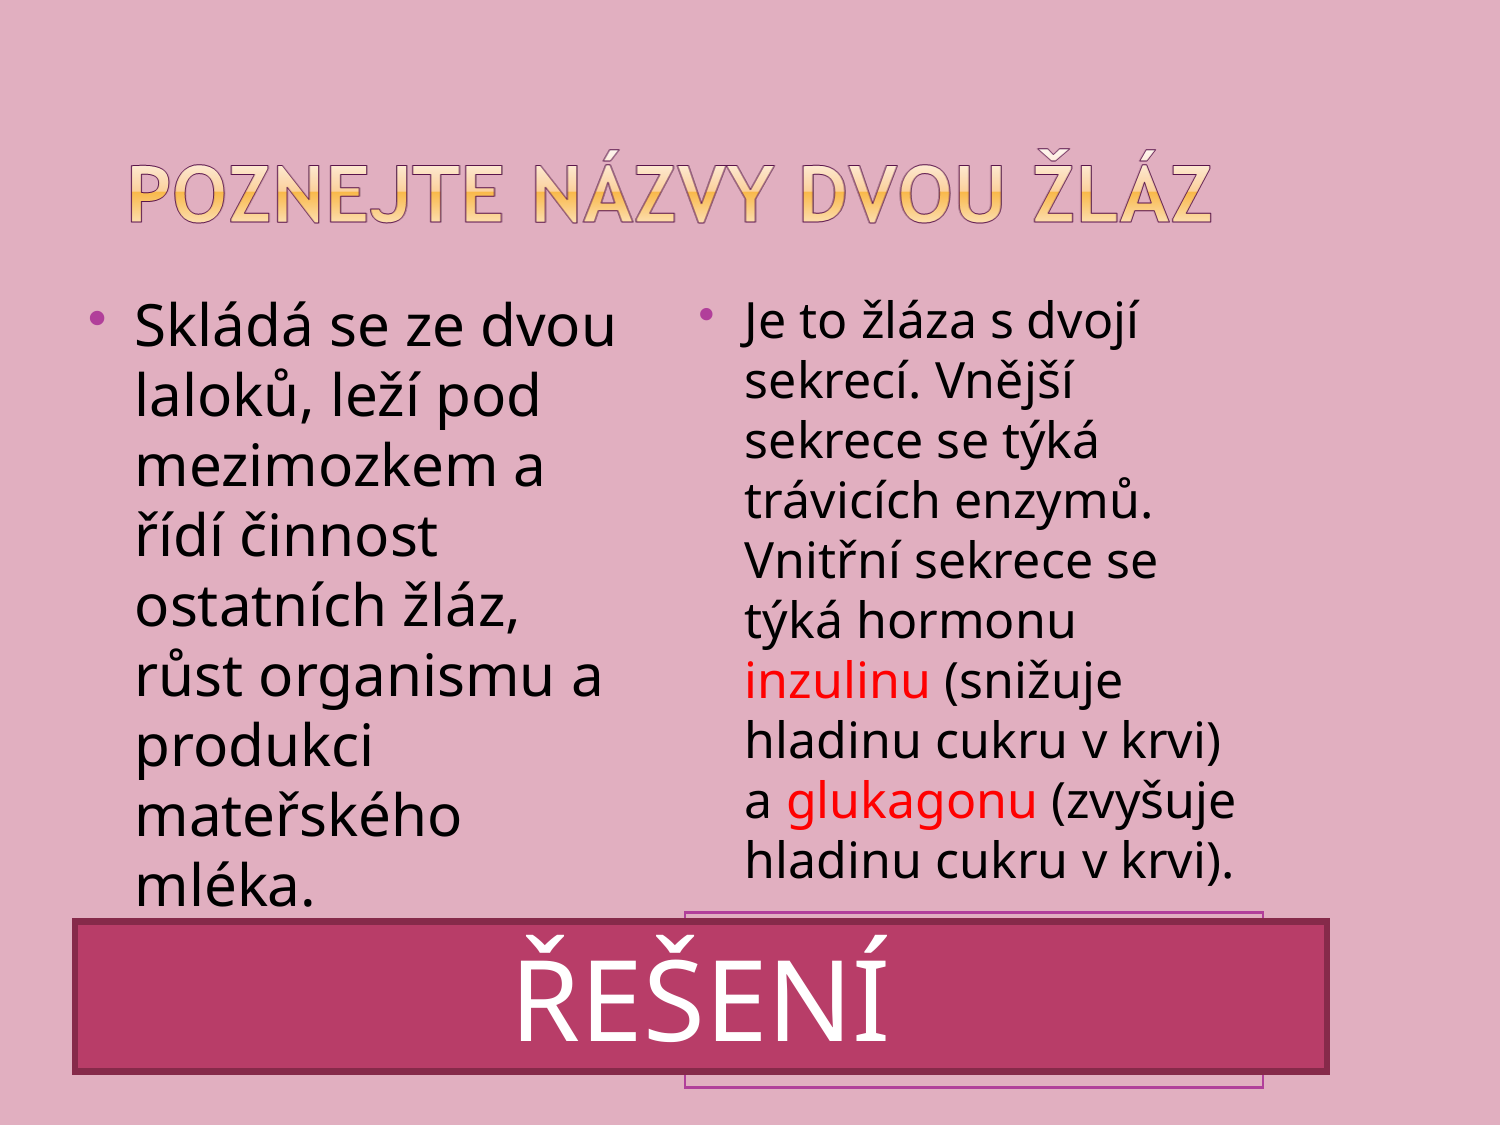

Skládá se ze dvou laloků, leží pod mezimozkem a řídí činnost ostatních žláz, růst organismu a produkci mateřského mléka.
Je to žláza s dvojí sekrecí. Vnější sekrece se týká trávicích enzymů. Vnitřní sekrece se týká hormonu inzulinu (snižuje hladinu cukru v krvi) a glukagonu (zvyšuje hladinu cukru v krvi).
SLINIVKA BŘIŠNÍ
ŘEŠENÍ
# HYPOFÝZA